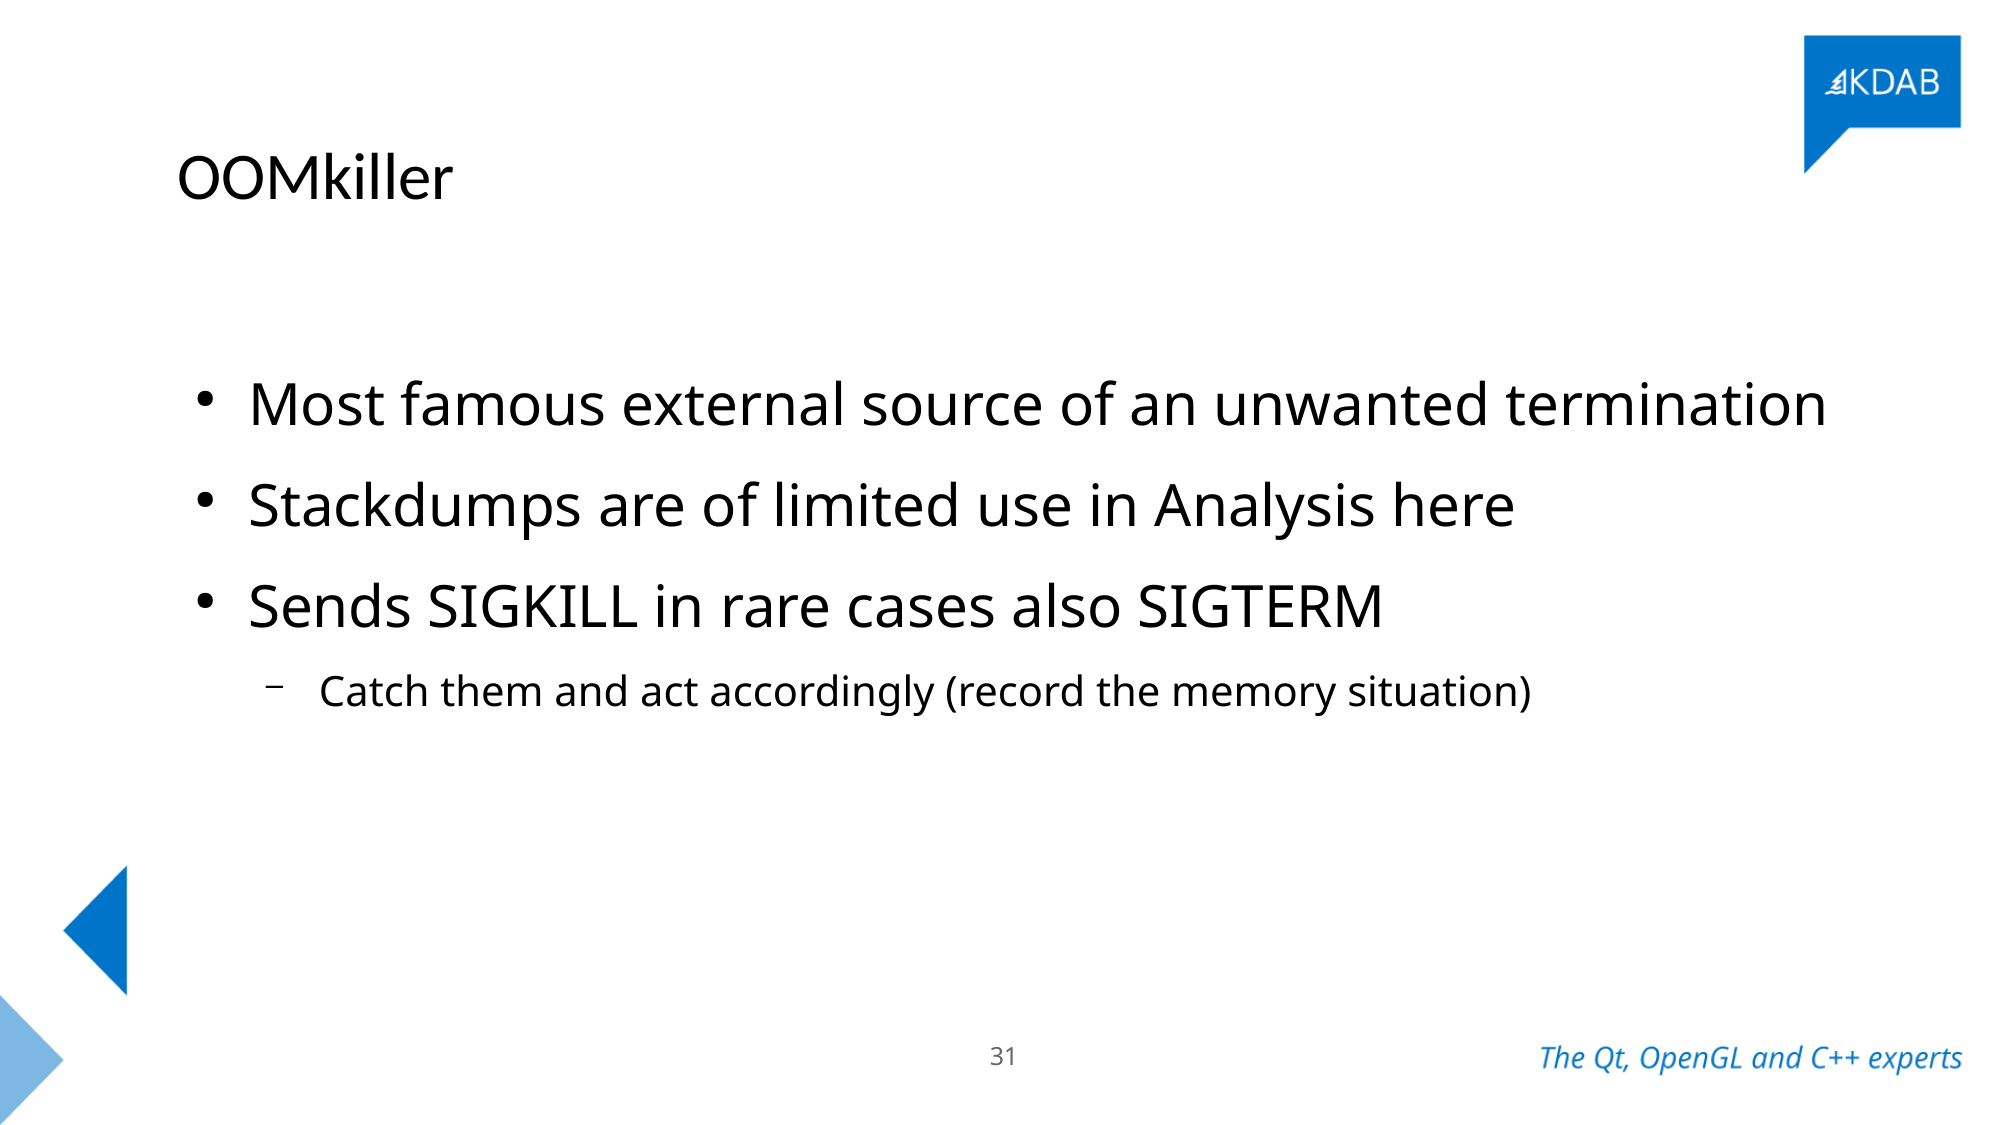

# OOMkiller
Most famous external source of an unwanted termination
Stackdumps are of limited use in Analysis here
Sends SIGKILL in rare cases also SIGTERM
Catch them and act accordingly (record the memory situation)